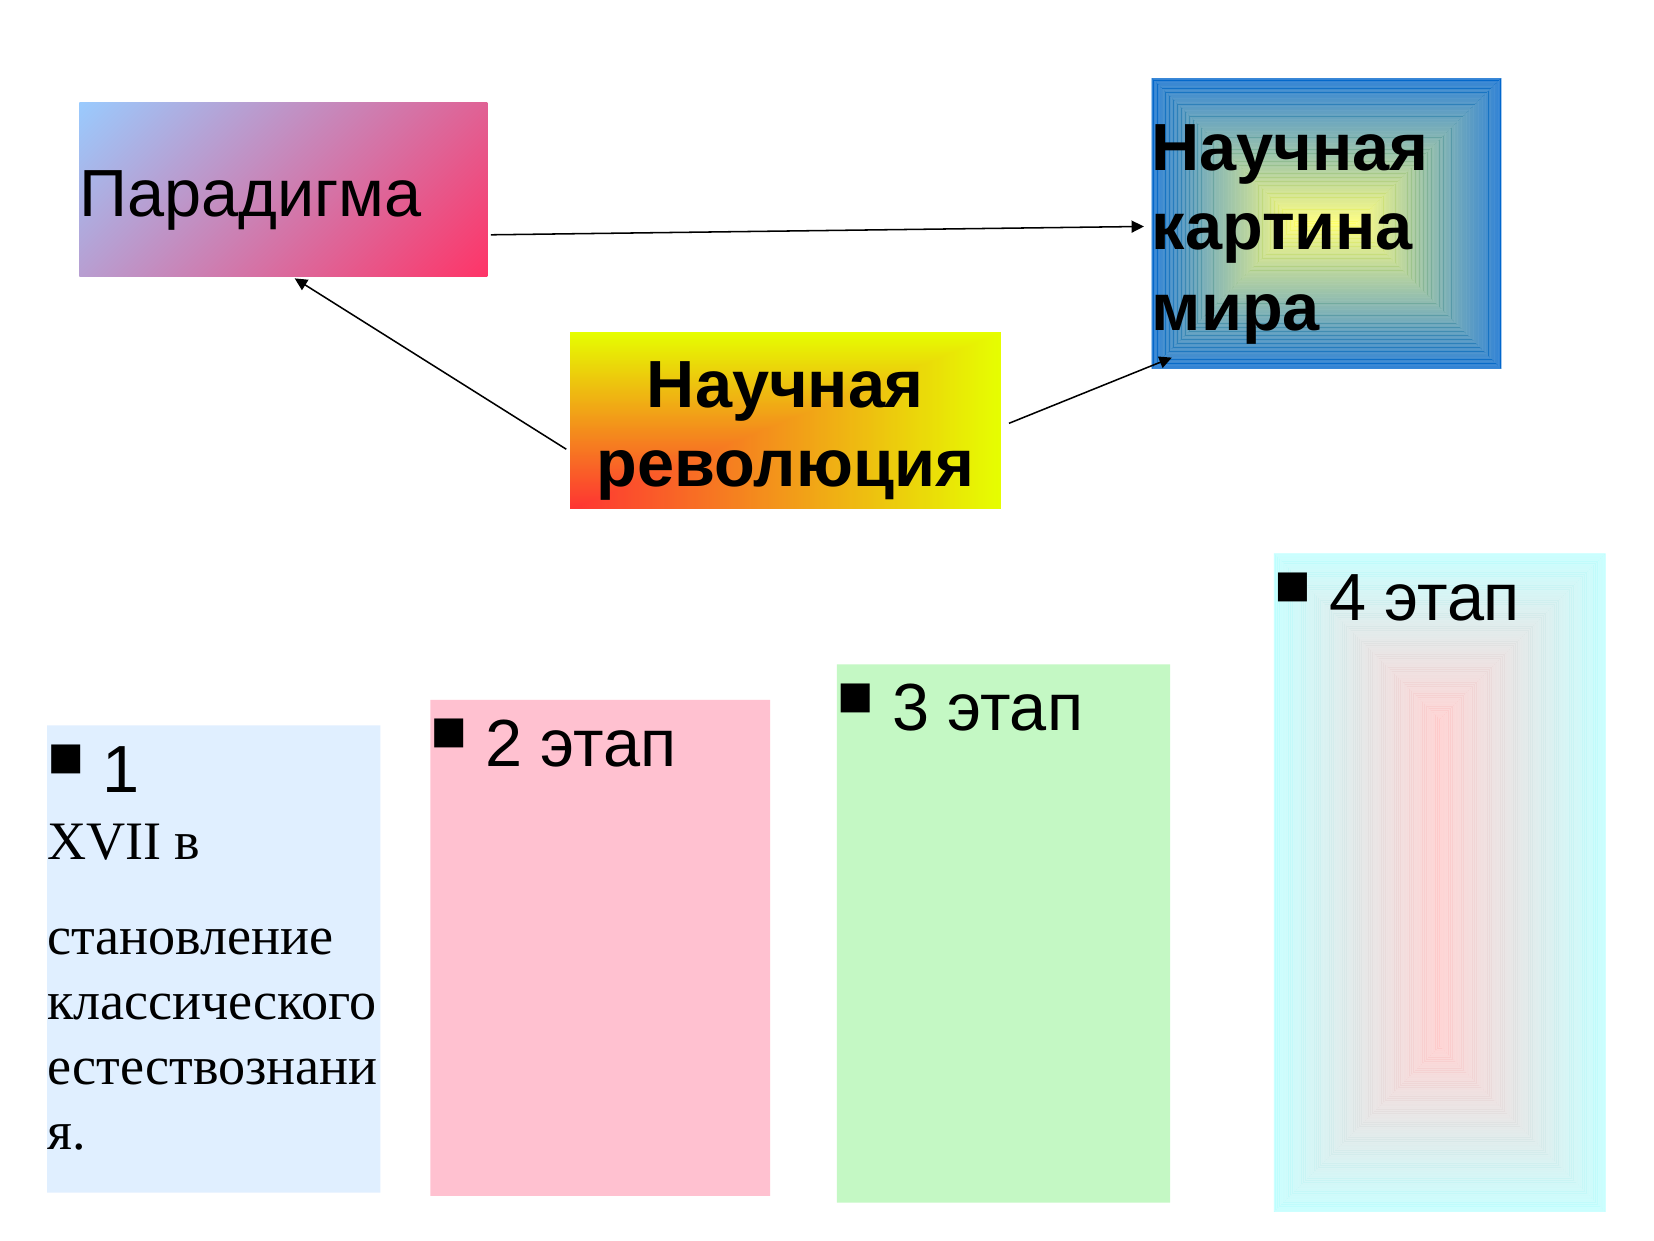

Научная картина мира
Парадигма
# Научная революция
4 этап
3 этап
2 этап
1
XVII в
становление классического естествознания.